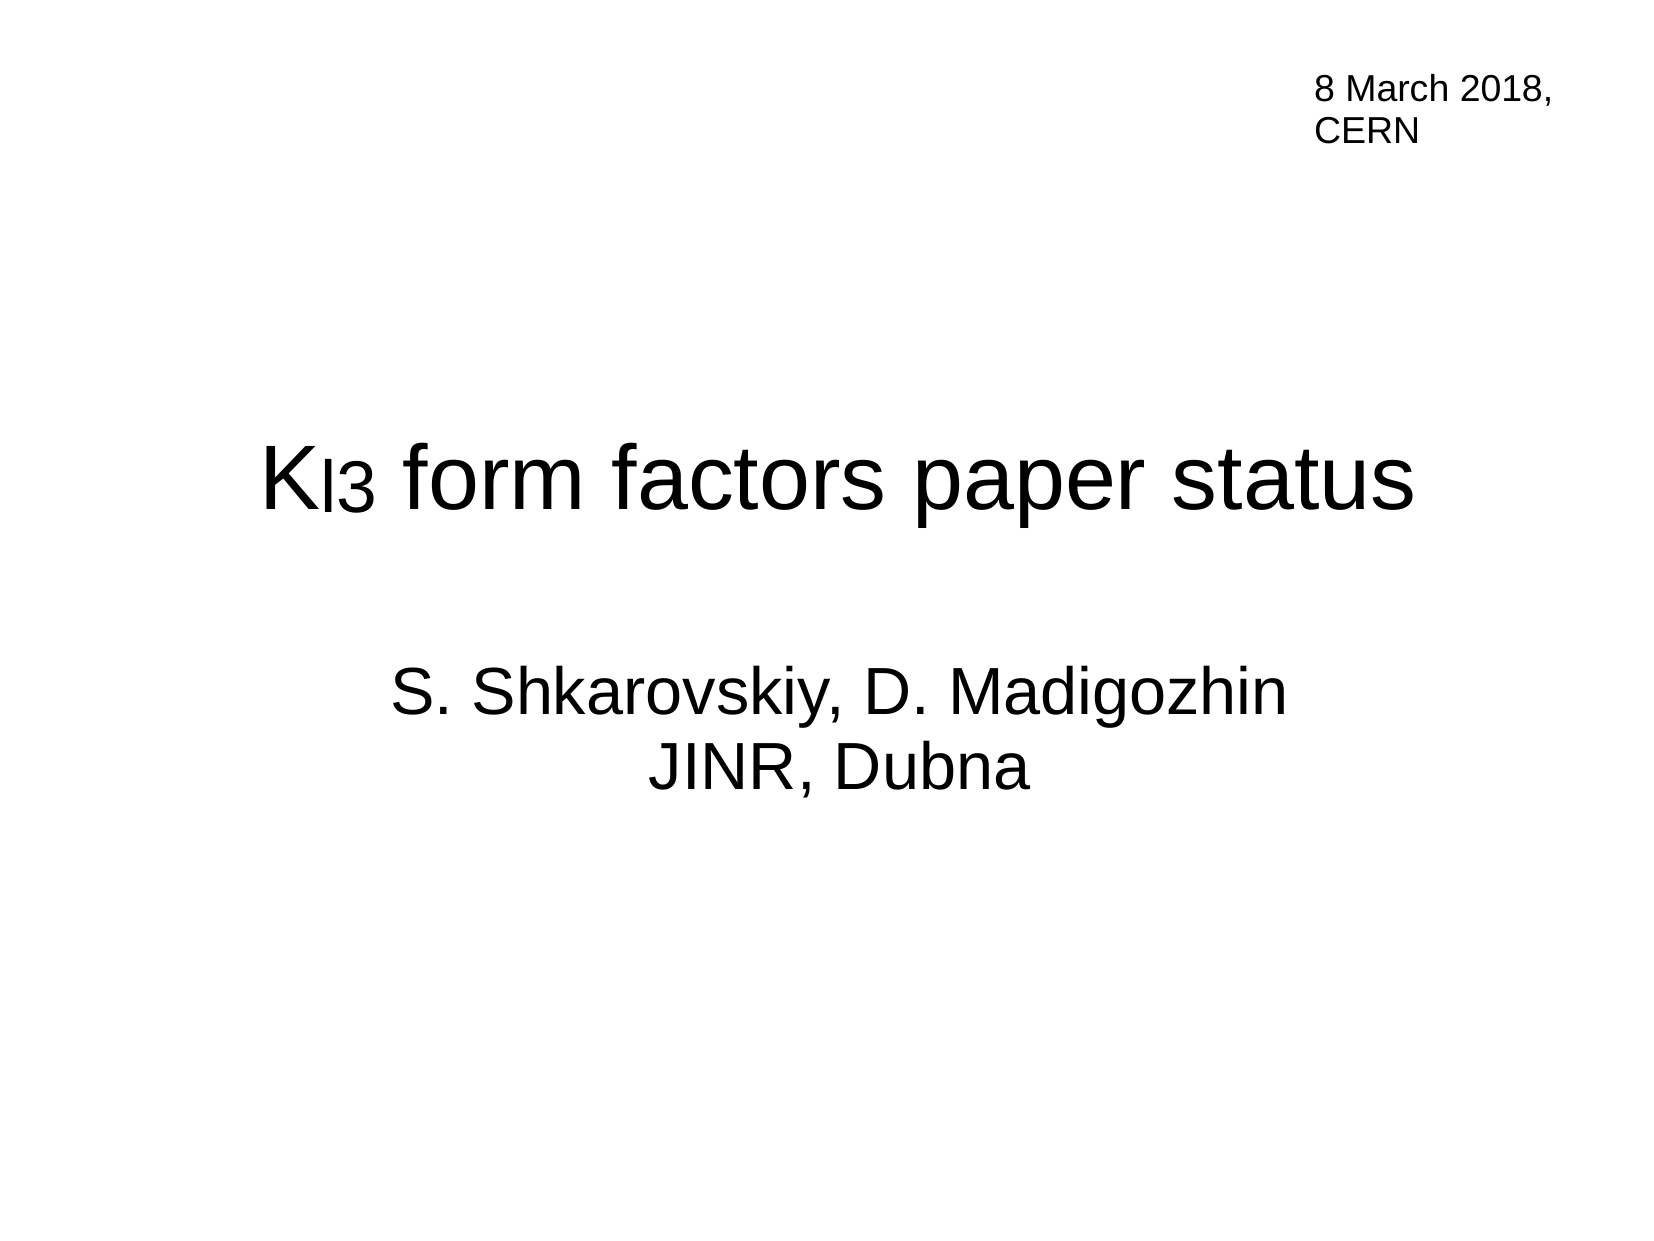

8 March 2018,
CERN
# Kl3 form factors paper status
S. Shkarovskiy, D. Madigozhin
JINR, Dubna